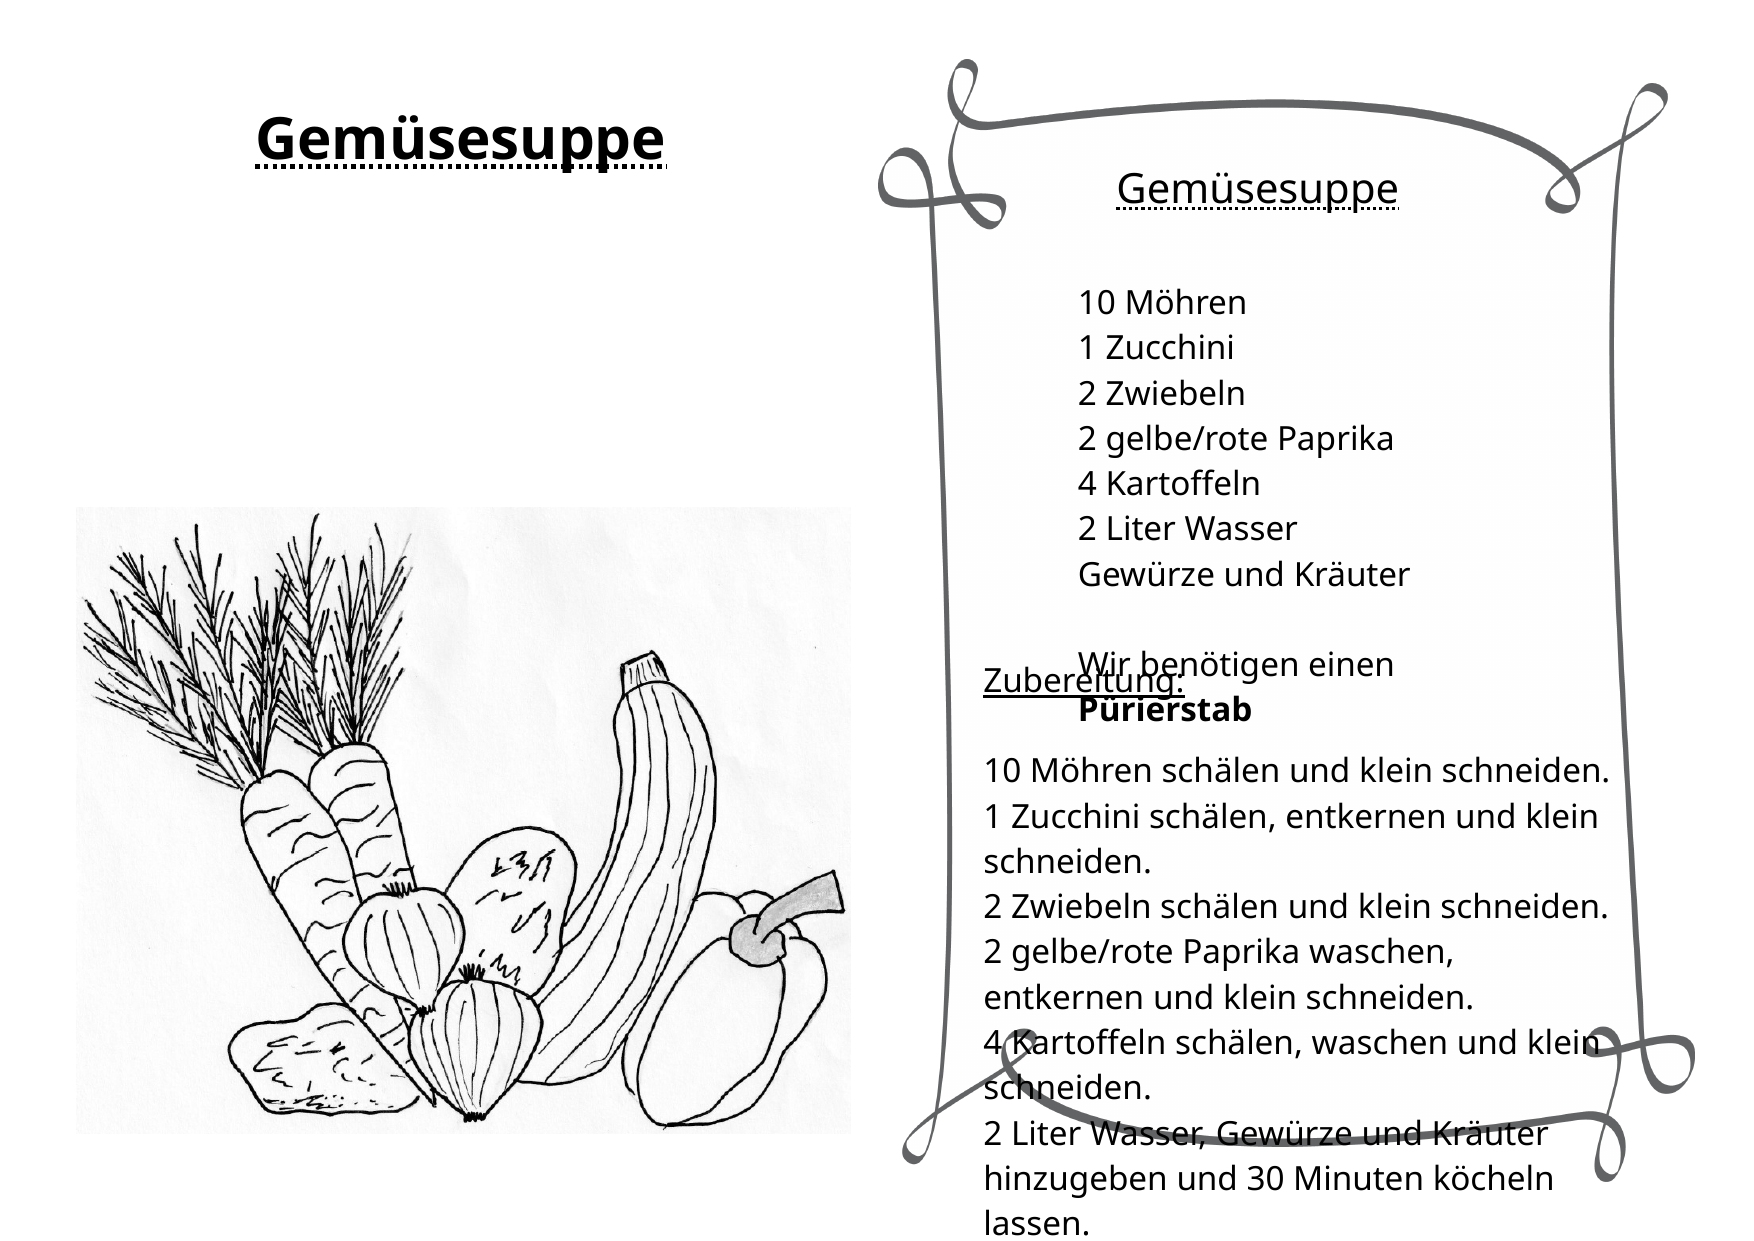

Gemüsesuppe
Gemüsesuppe
10 Möhren
1 Zucchini
2 Zwiebeln
2 gelbe/rote Paprika
4 Kartoffeln
2 Liter Wasser
Gewürze und Kräuter
Wir benötigen einen Pürierstab
Zubereitung:
10 Möhren schälen und klein schneiden.
1 Zucchini schälen, entkernen und klein schneiden.
2 Zwiebeln schälen und klein schneiden.
2 gelbe/rote Paprika waschen, entkernen und klein schneiden.
4 Kartoffeln schälen, waschen und klein schneiden.
2 Liter Wasser, Gewürze und Kräuter hinzugeben und 30 Minuten köcheln lassen.
Anschließend mit dem Pürierstab pürieren und fertig ist unsere Gemüsesuppe!